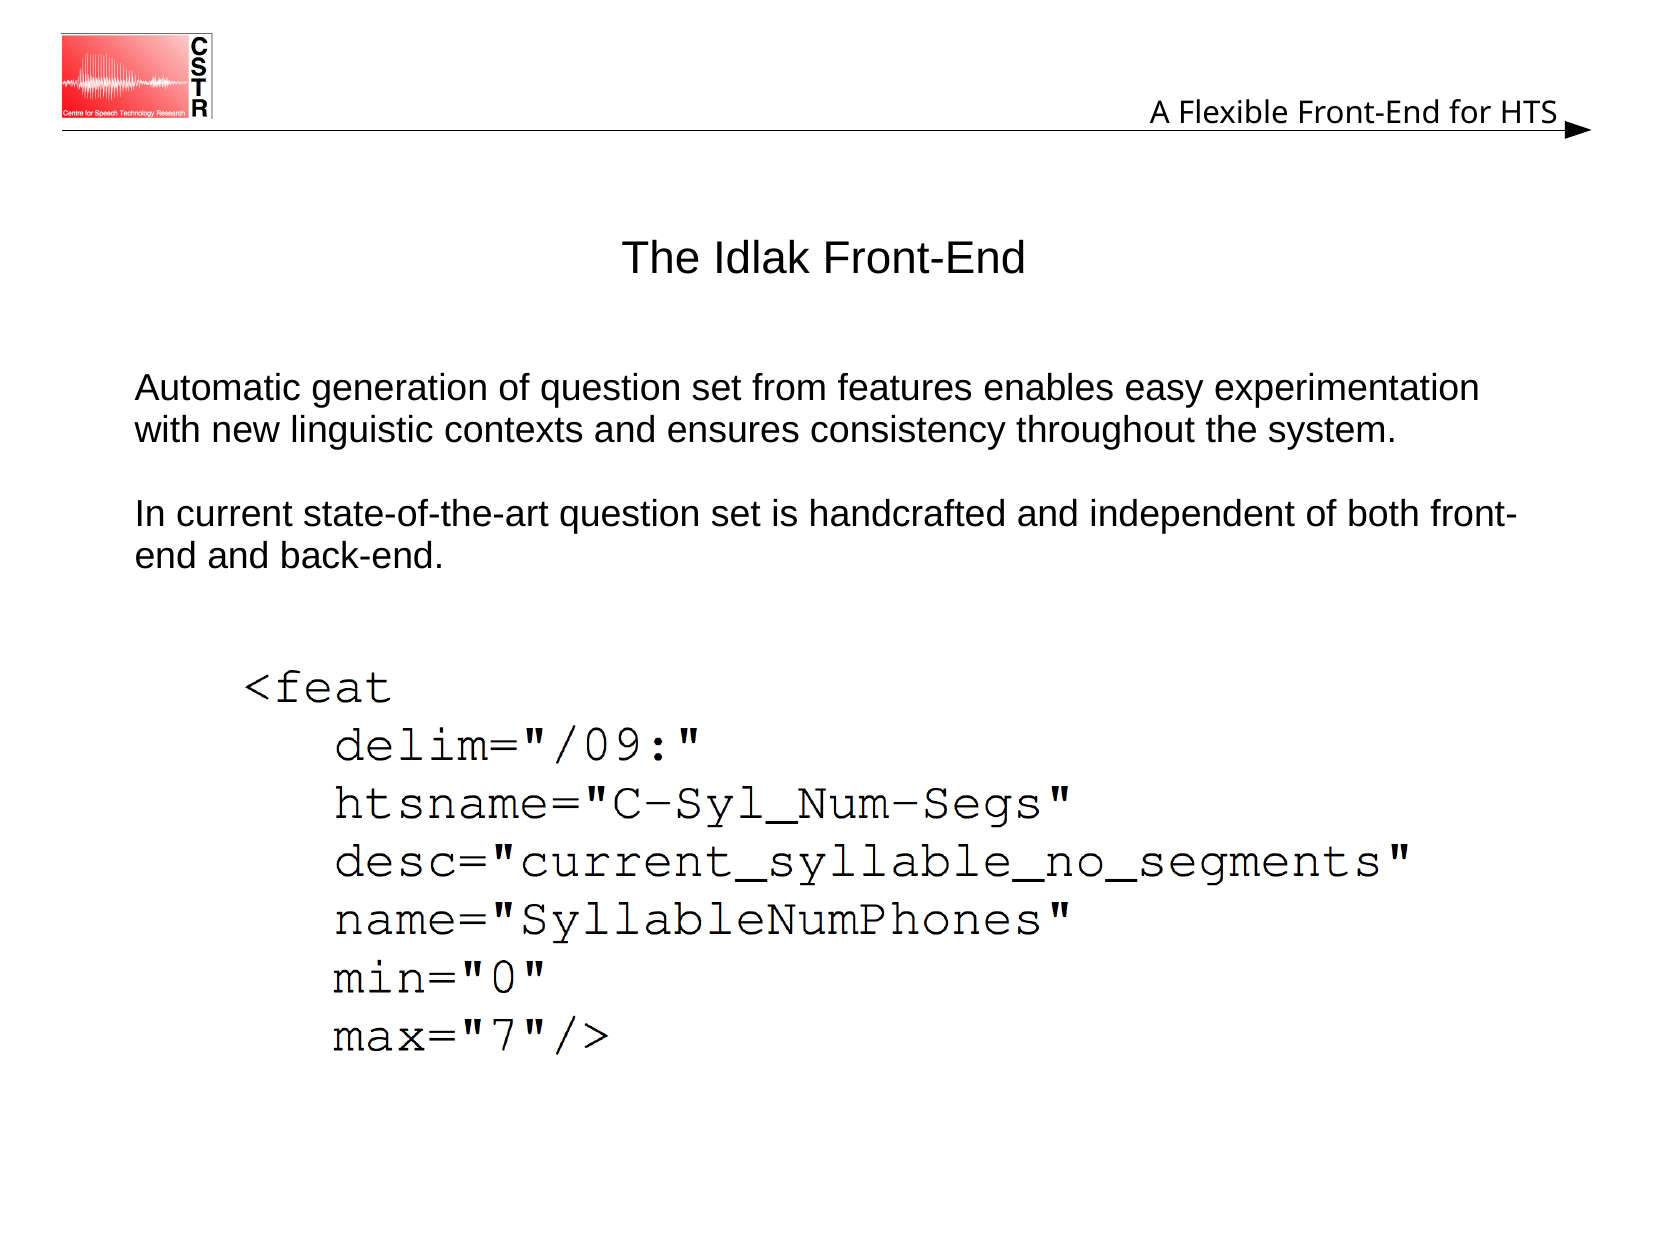

A Flexible Front-End for HTS
The Idlak Front-End
Automatic generation of question set from features enables easy experimentation with new linguistic contexts and ensures consistency throughout the system.
In current state-of-the-art question set is handcrafted and independent of both front-end and back-end.